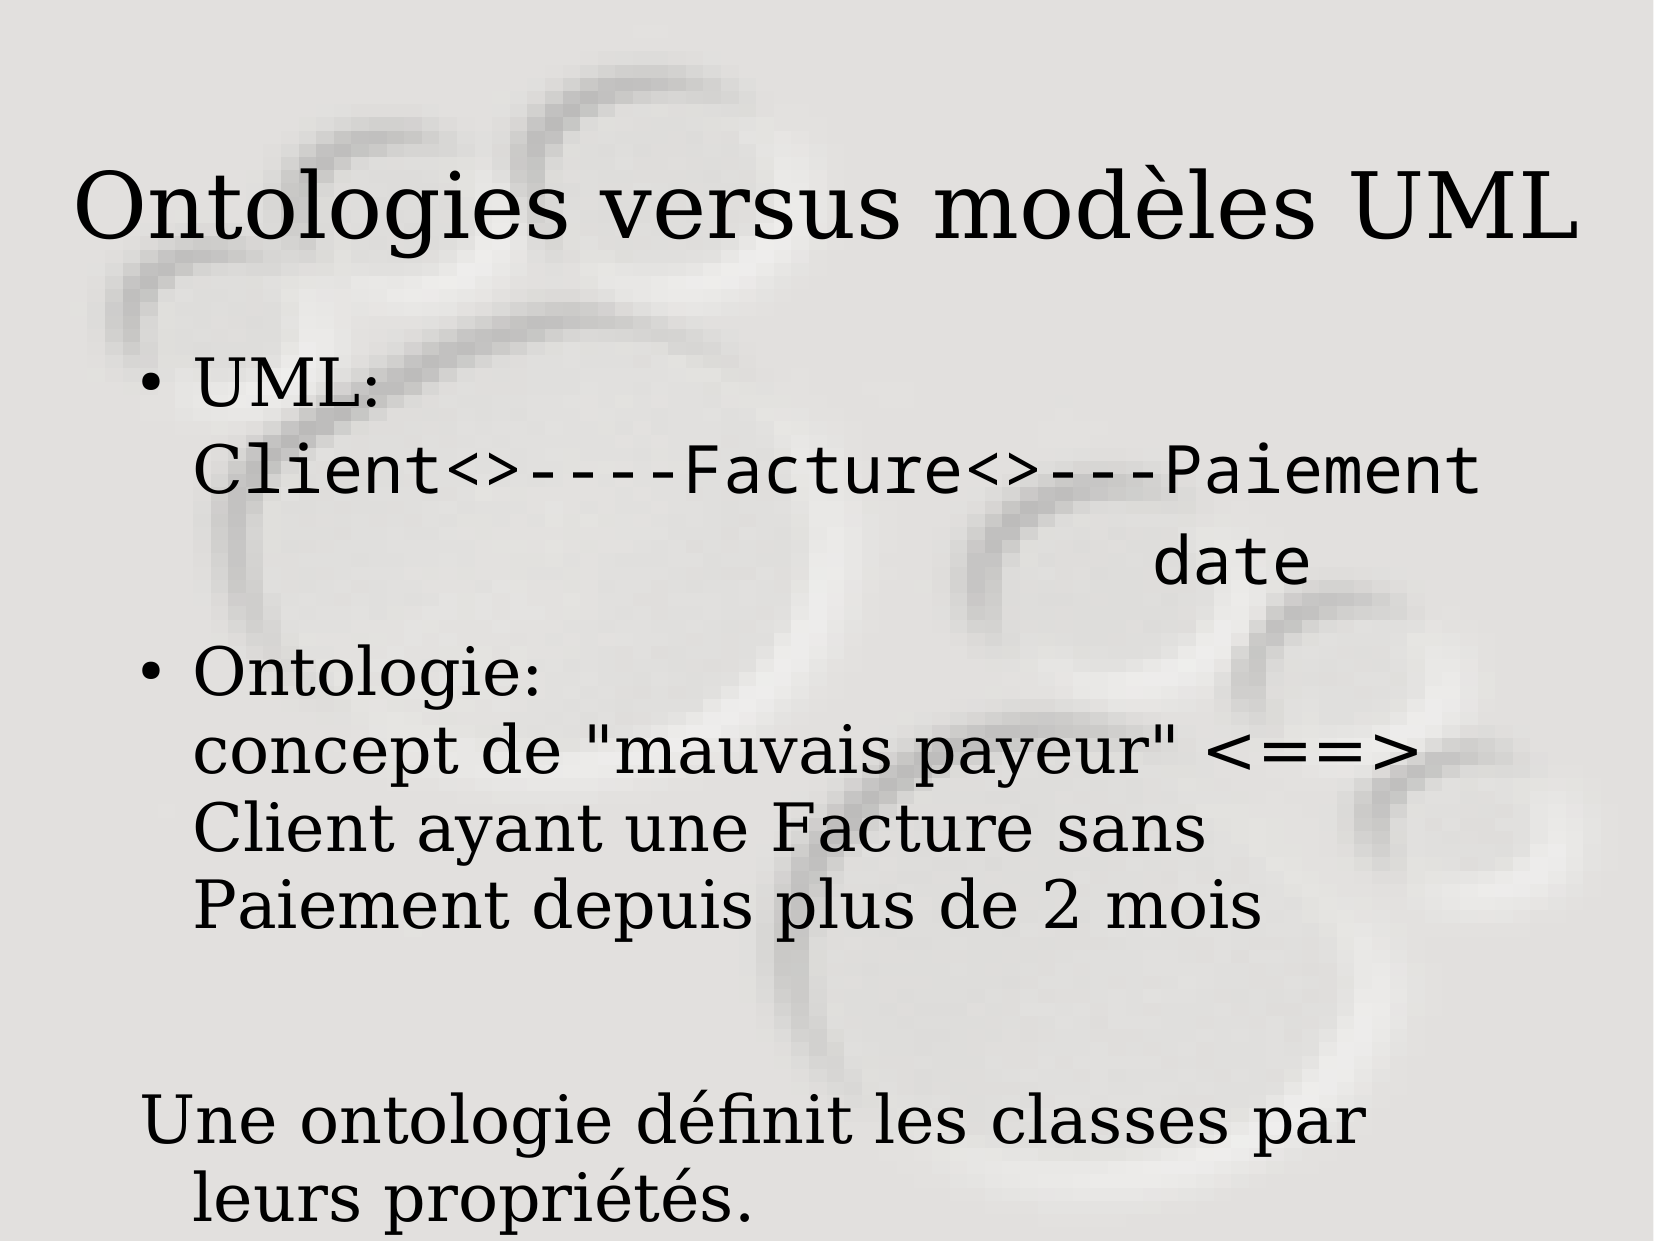

# Ontologies versus modèles UML
UML:
Client<>----Facture<>---Paiement
 date
Ontologie:
concept de "mauvais payeur" <==> Client ayant une Facture sans Paiement depuis plus de 2 mois
Une ontologie définit les classes par leurs propriétés.